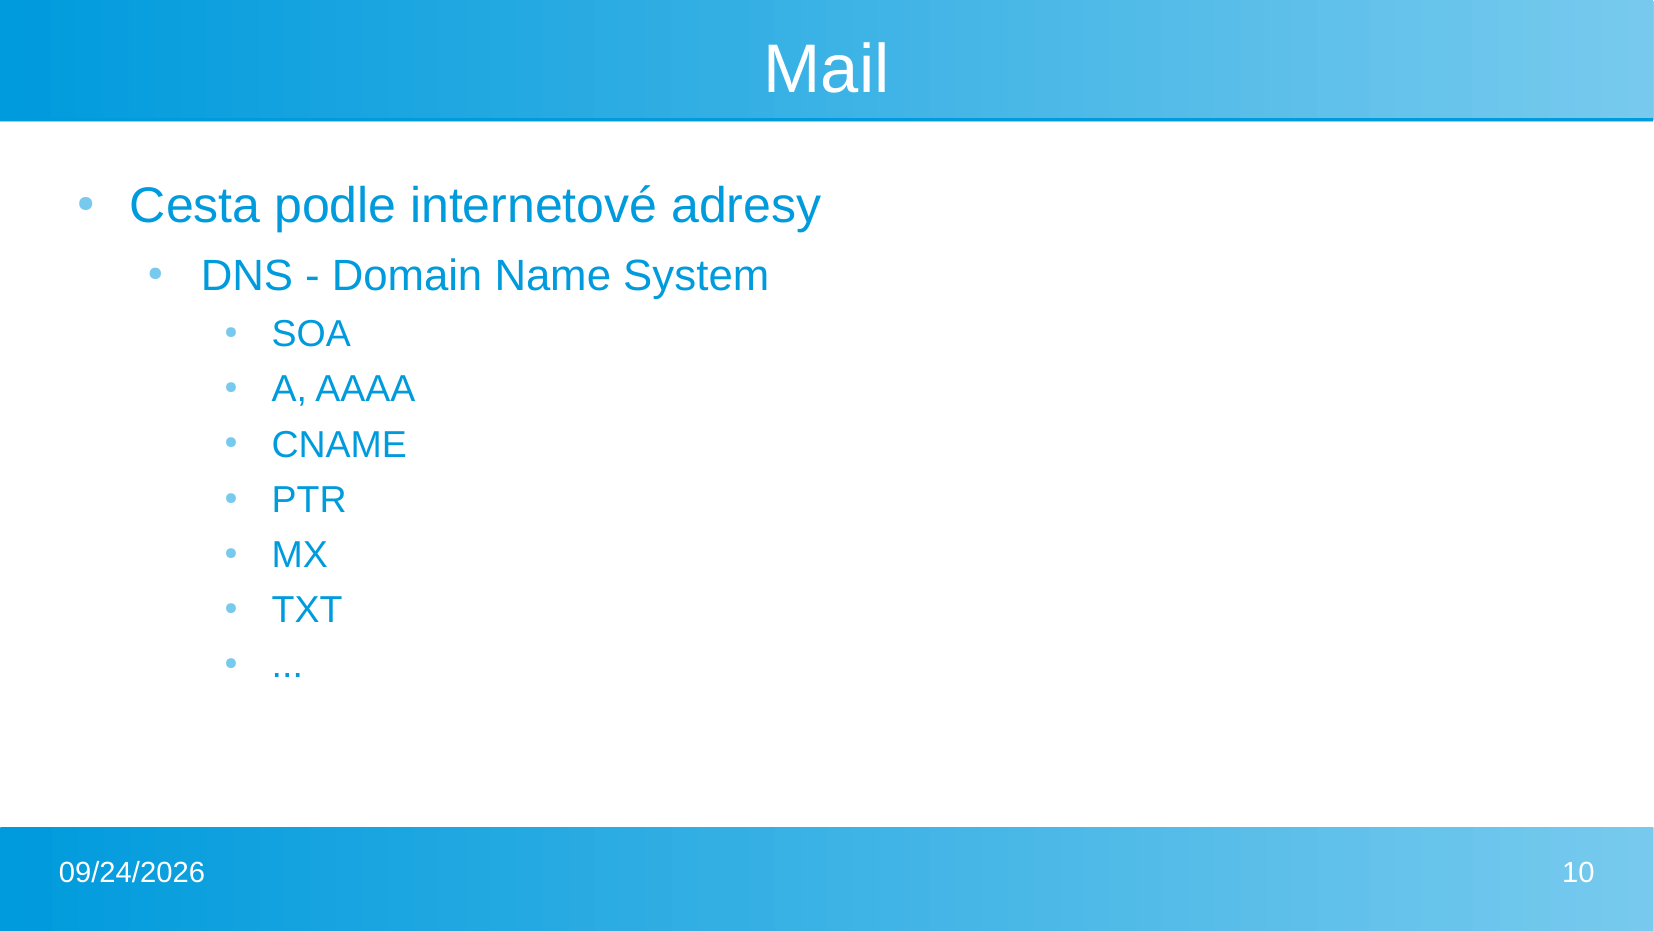

# Mail
Cesta podle internetové adresy
DNS - Domain Name System
SOA
A, AAAA
CNAME
PTR
MX
TXT
...
10